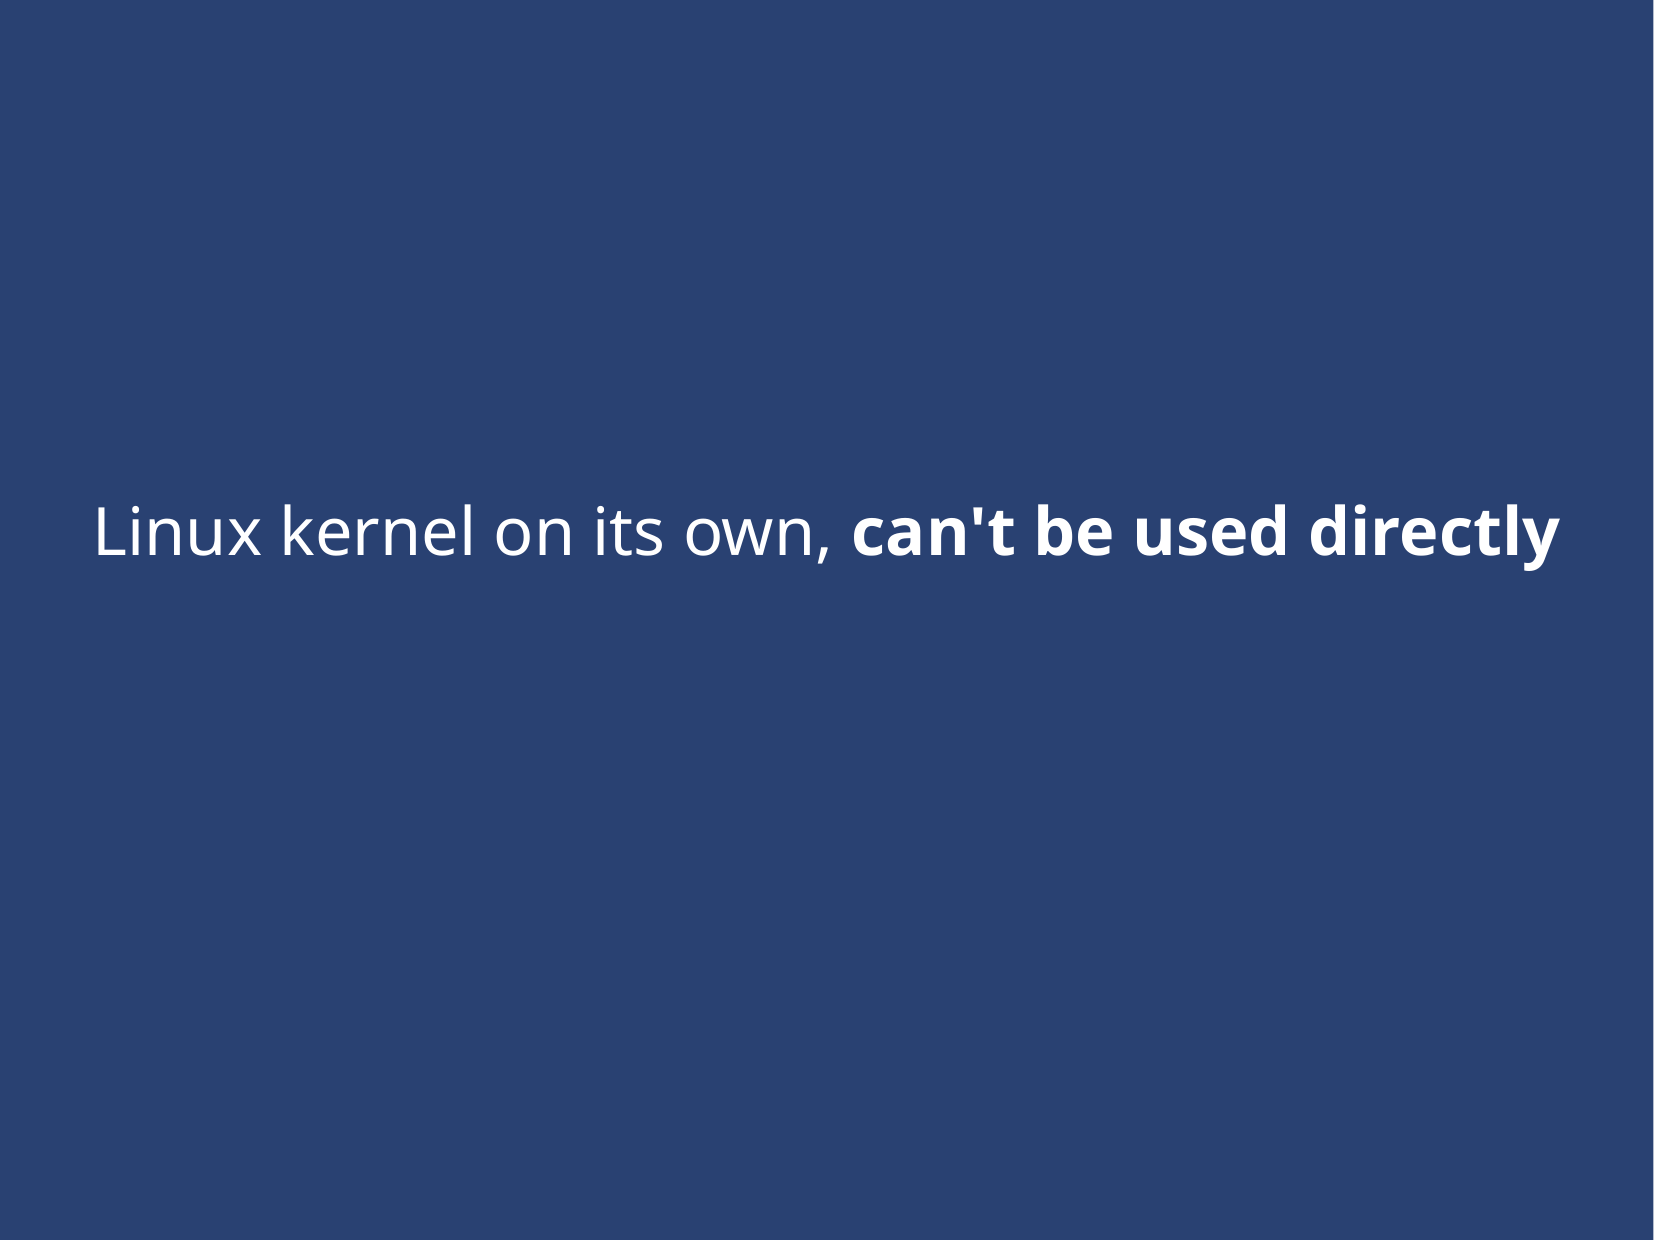

# Linux kernel on its own, can't be used directly